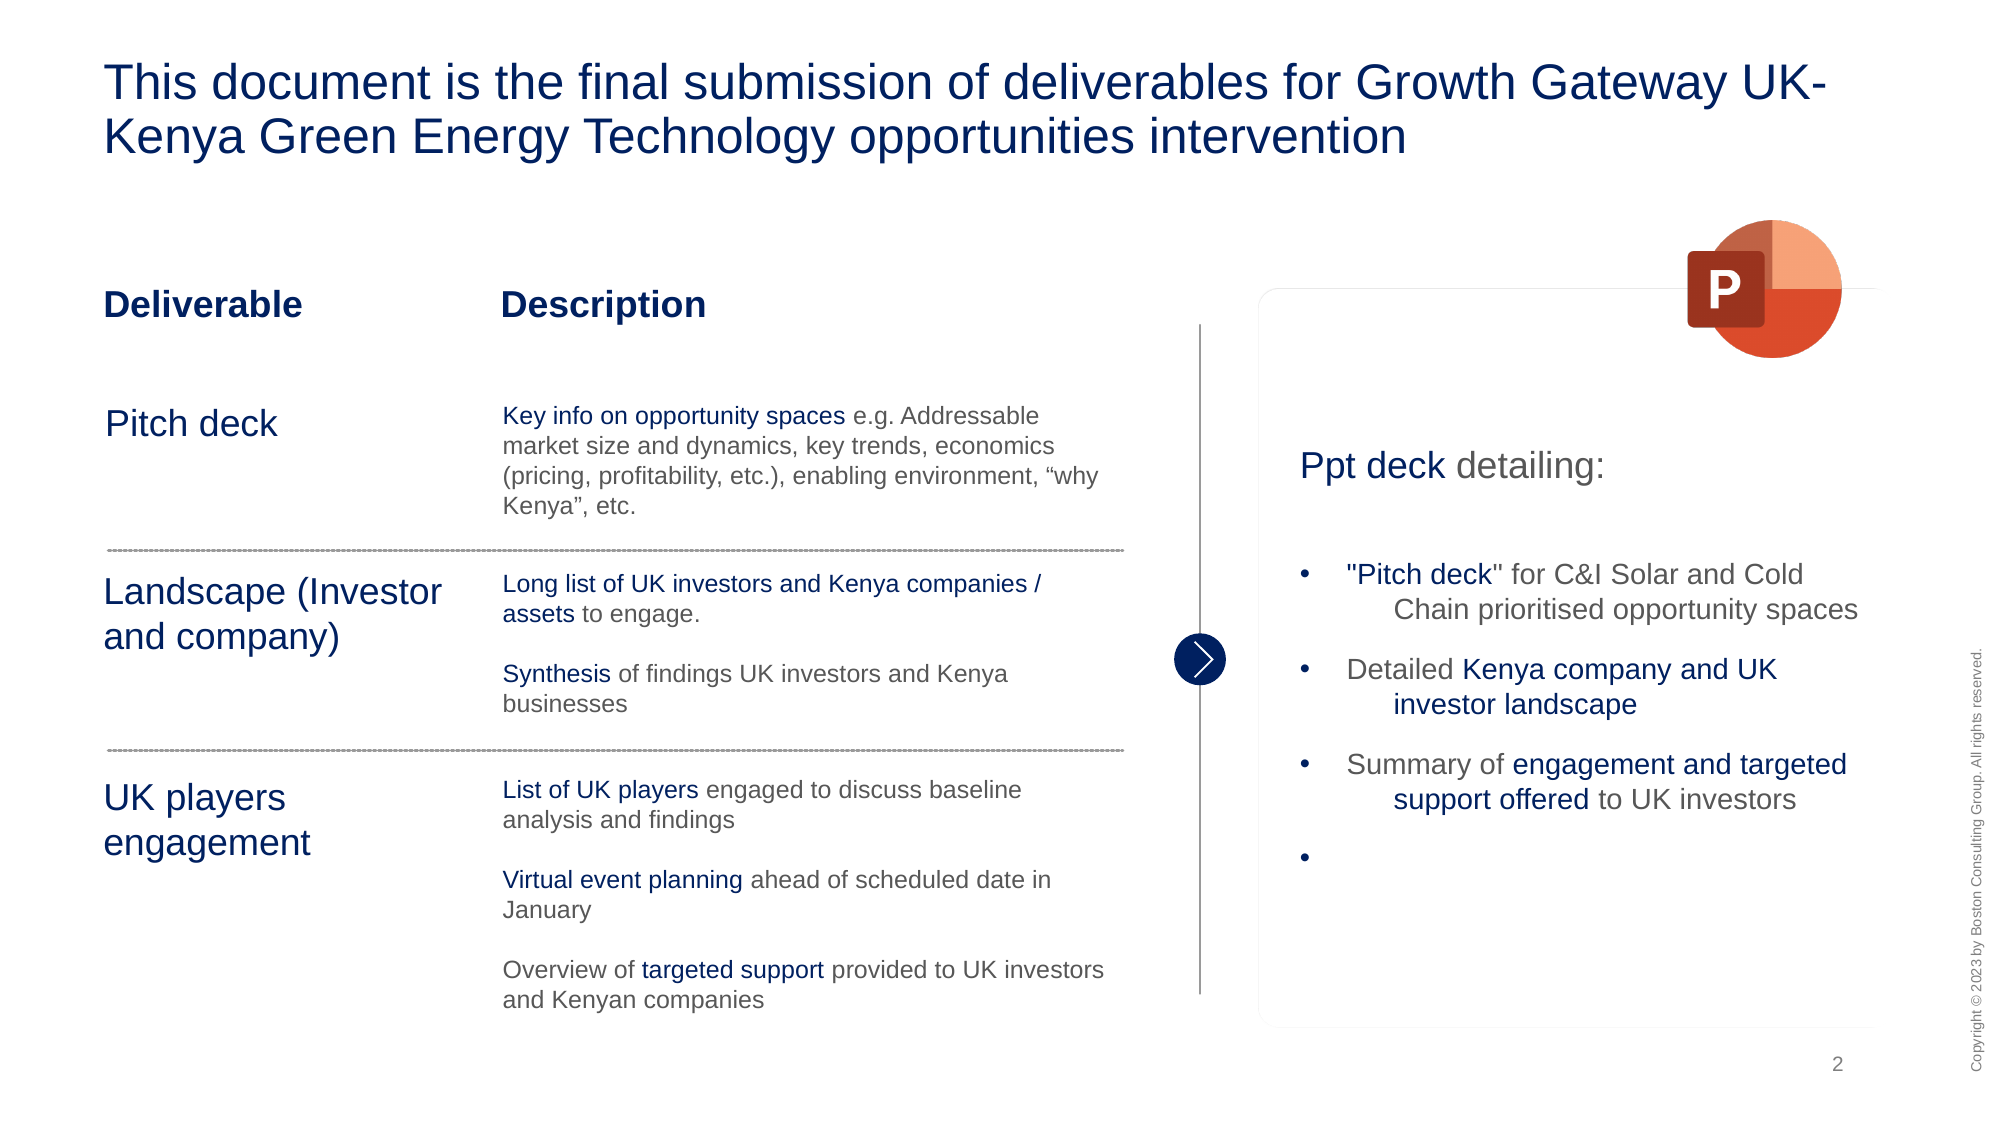

# This document is the final submission of deliverables for Growth Gateway UK-Kenya Green Energy Technology opportunities intervention
Deliverable
Description
Ppt deck detailing:
"Pitch deck" for C&I Solar and Cold Chain prioritised opportunity spaces
Detailed Kenya company and UK investor landscape
Summary of engagement and targeted support offered to UK investors
Pitch deck
Key info on opportunity spaces e.g. Addressable market size and dynamics, key trends, economics (pricing, profitability, etc.), enabling environment, “why Kenya”, etc.
Landscape (Investor and company)
Long list of UK investors and Kenya companies / assets to engage.
Synthesis of findings UK investors and Kenya businesses
UK players engagement
List of UK players engaged to discuss baseline analysis and findings
Virtual event planning ahead of scheduled date in January
Overview of targeted support provided to UK investors and Kenyan companies